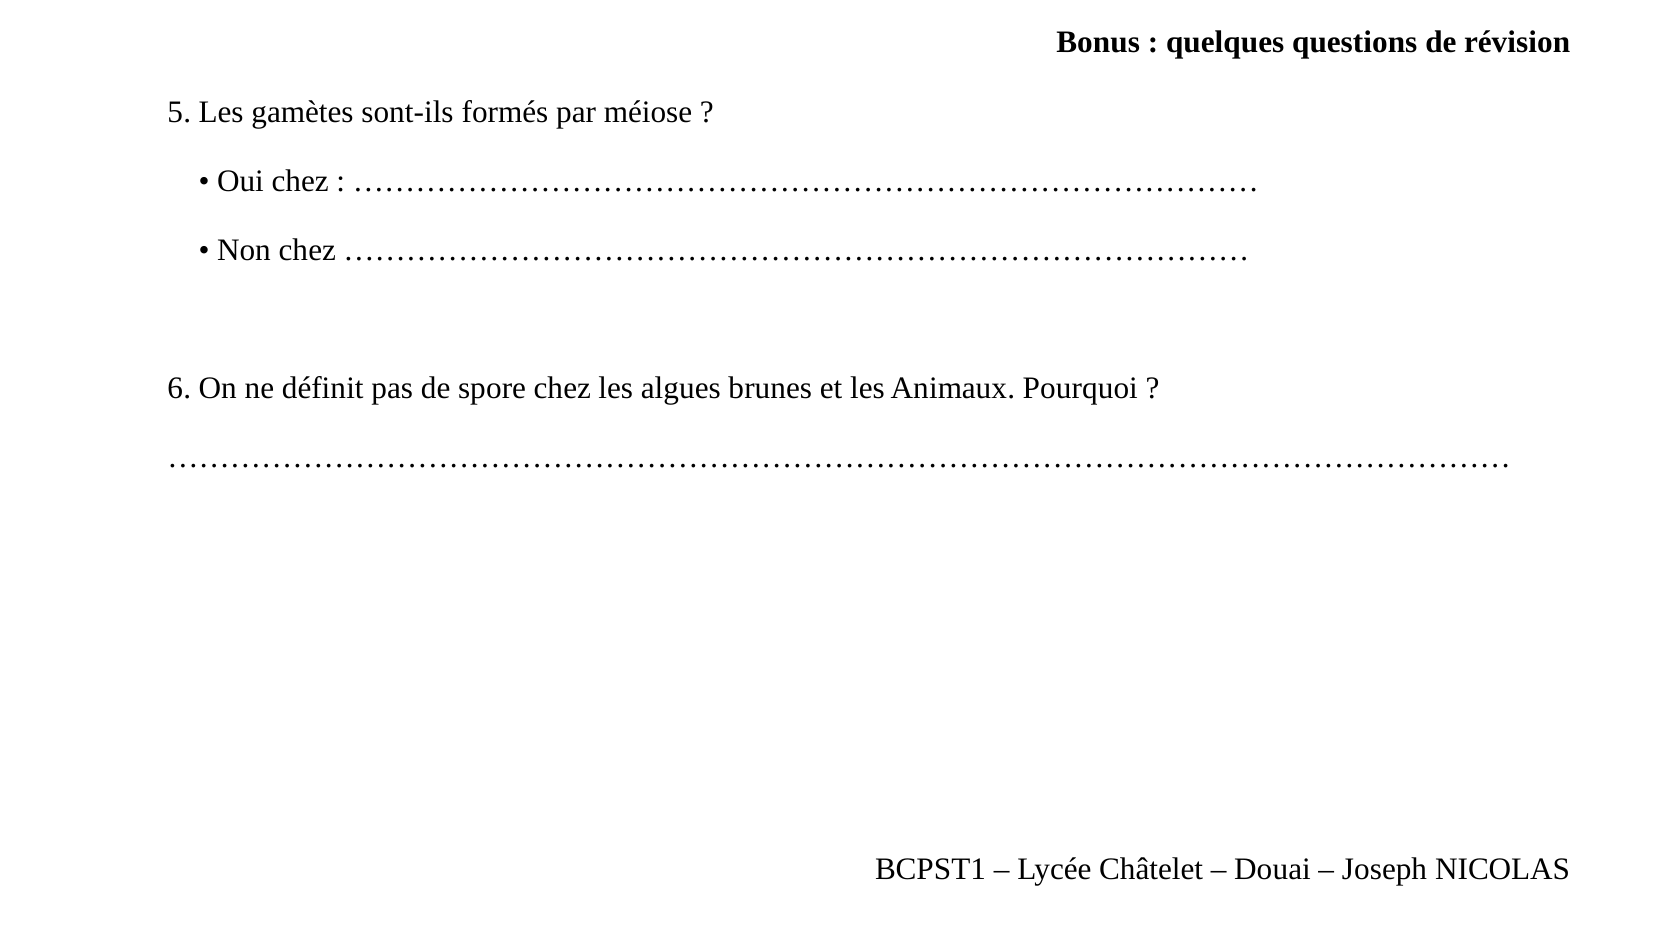

Bonus : quelques questions de révision
5. Les gamètes sont-ils formés par méiose ?
 • Oui chez : ……………………………………………………………………………
 • Non chez ……………………………………………………………………………
6. On ne définit pas de spore chez les algues brunes et les Animaux. Pourquoi ?
…………………………………………………………………………………………………………………
BCPST1 – Lycée Châtelet – Douai – Joseph NICOLAS